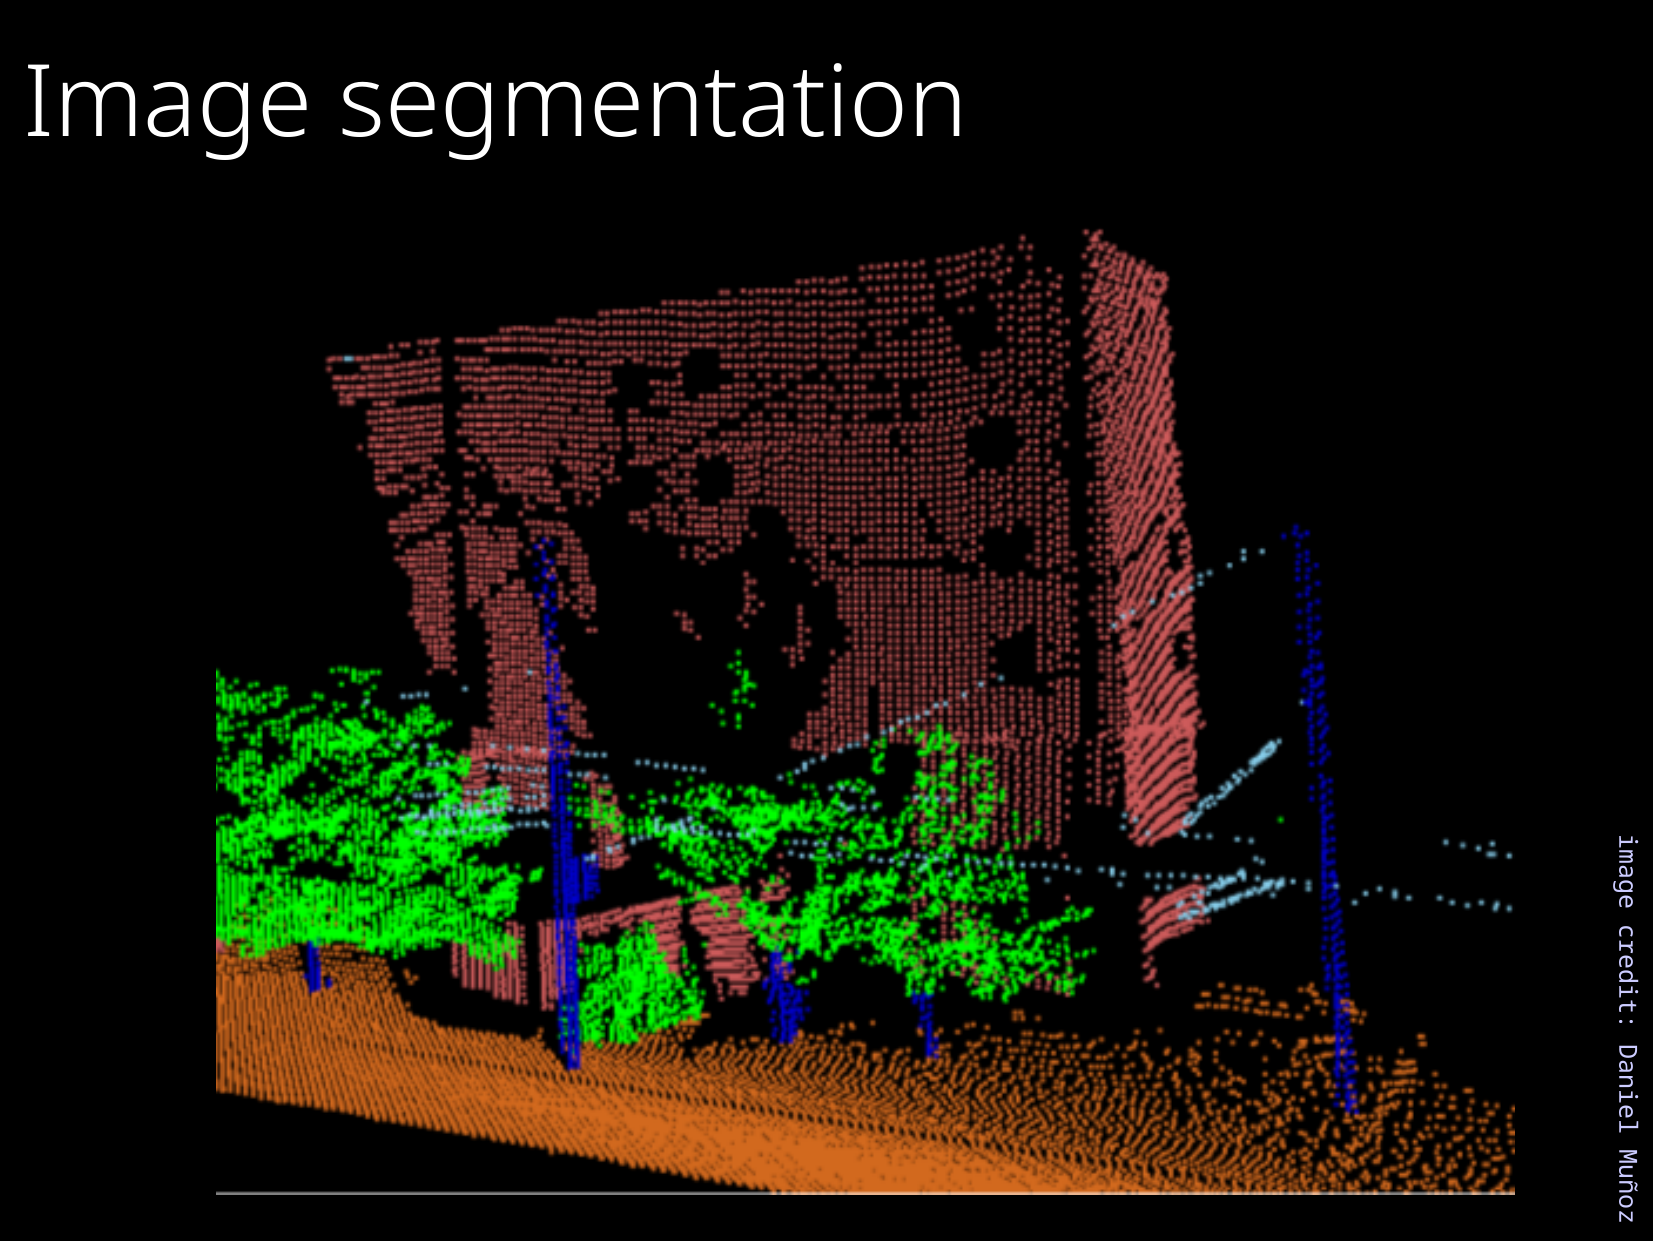

# Image segmentation
image credit: Daniel Muñoz